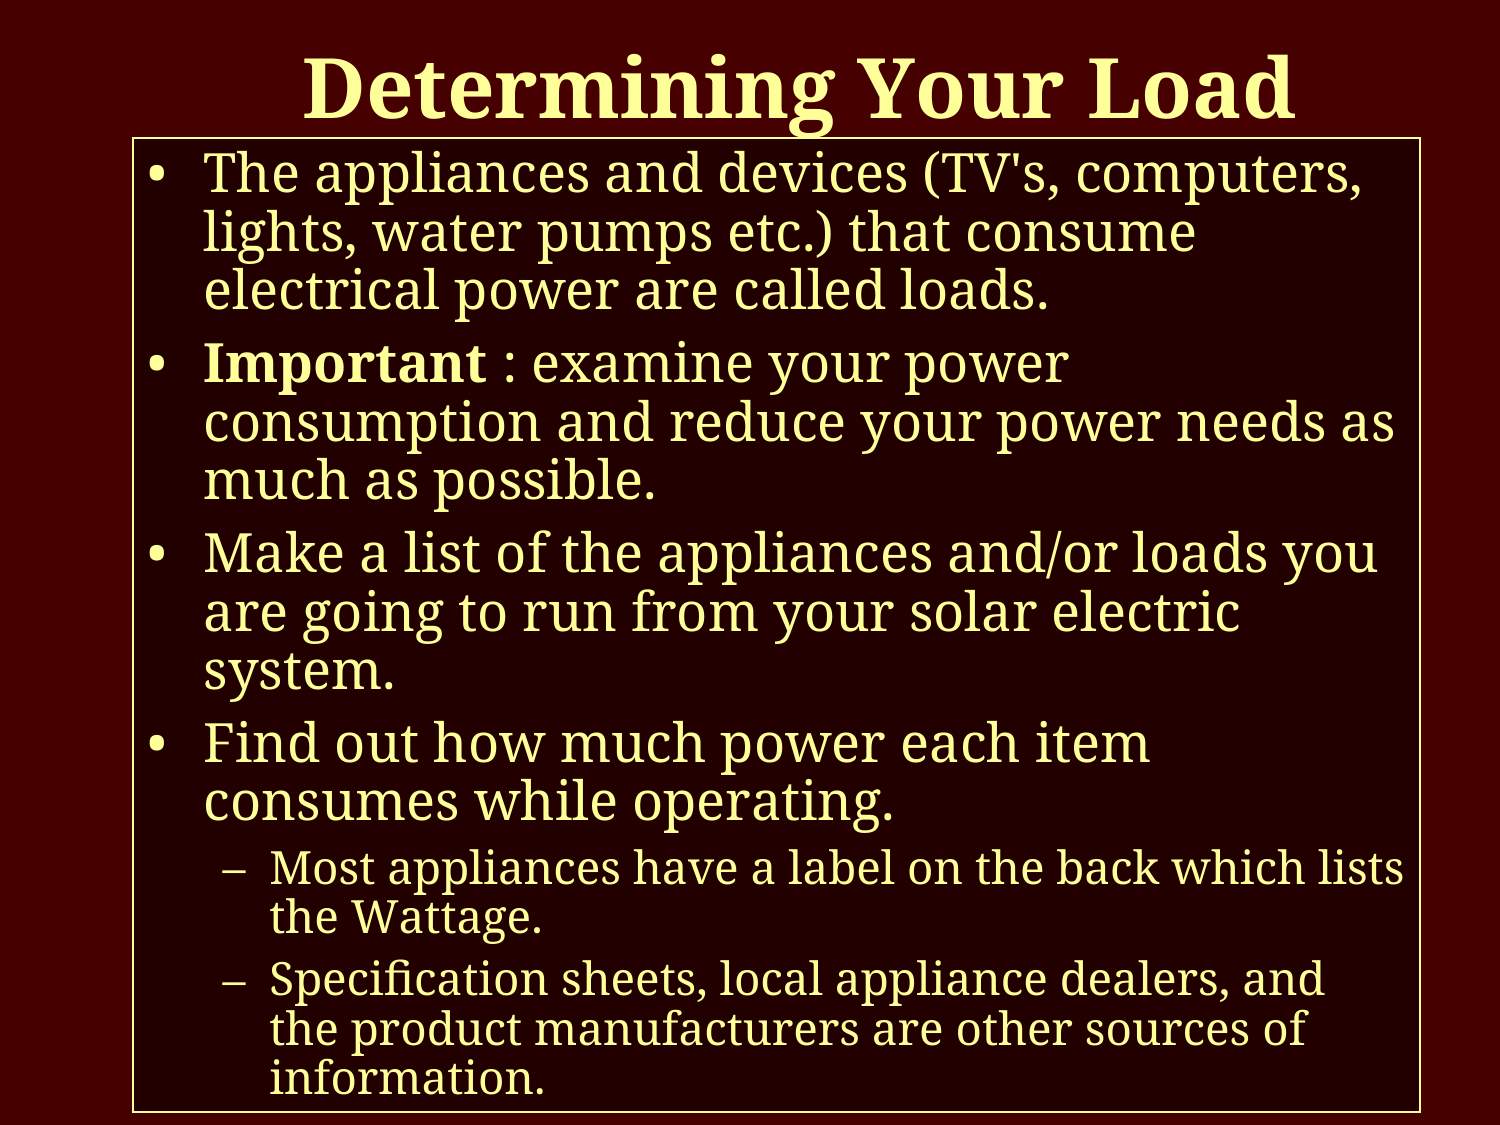

# Determining Your Load
The appliances and devices (TV's, computers, lights, water pumps etc.) that consume electrical power are called loads.
Important : examine your power consumption and reduce your power needs as much as possible.
Make a list of the appliances and/or loads you are going to run from your solar electric system.
Find out how much power each item consumes while operating.
Most appliances have a label on the back which lists the Wattage.
Specification sheets, local appliance dealers, and the product manufacturers are other sources of information.
Engineering Photovoltaic Systems
24